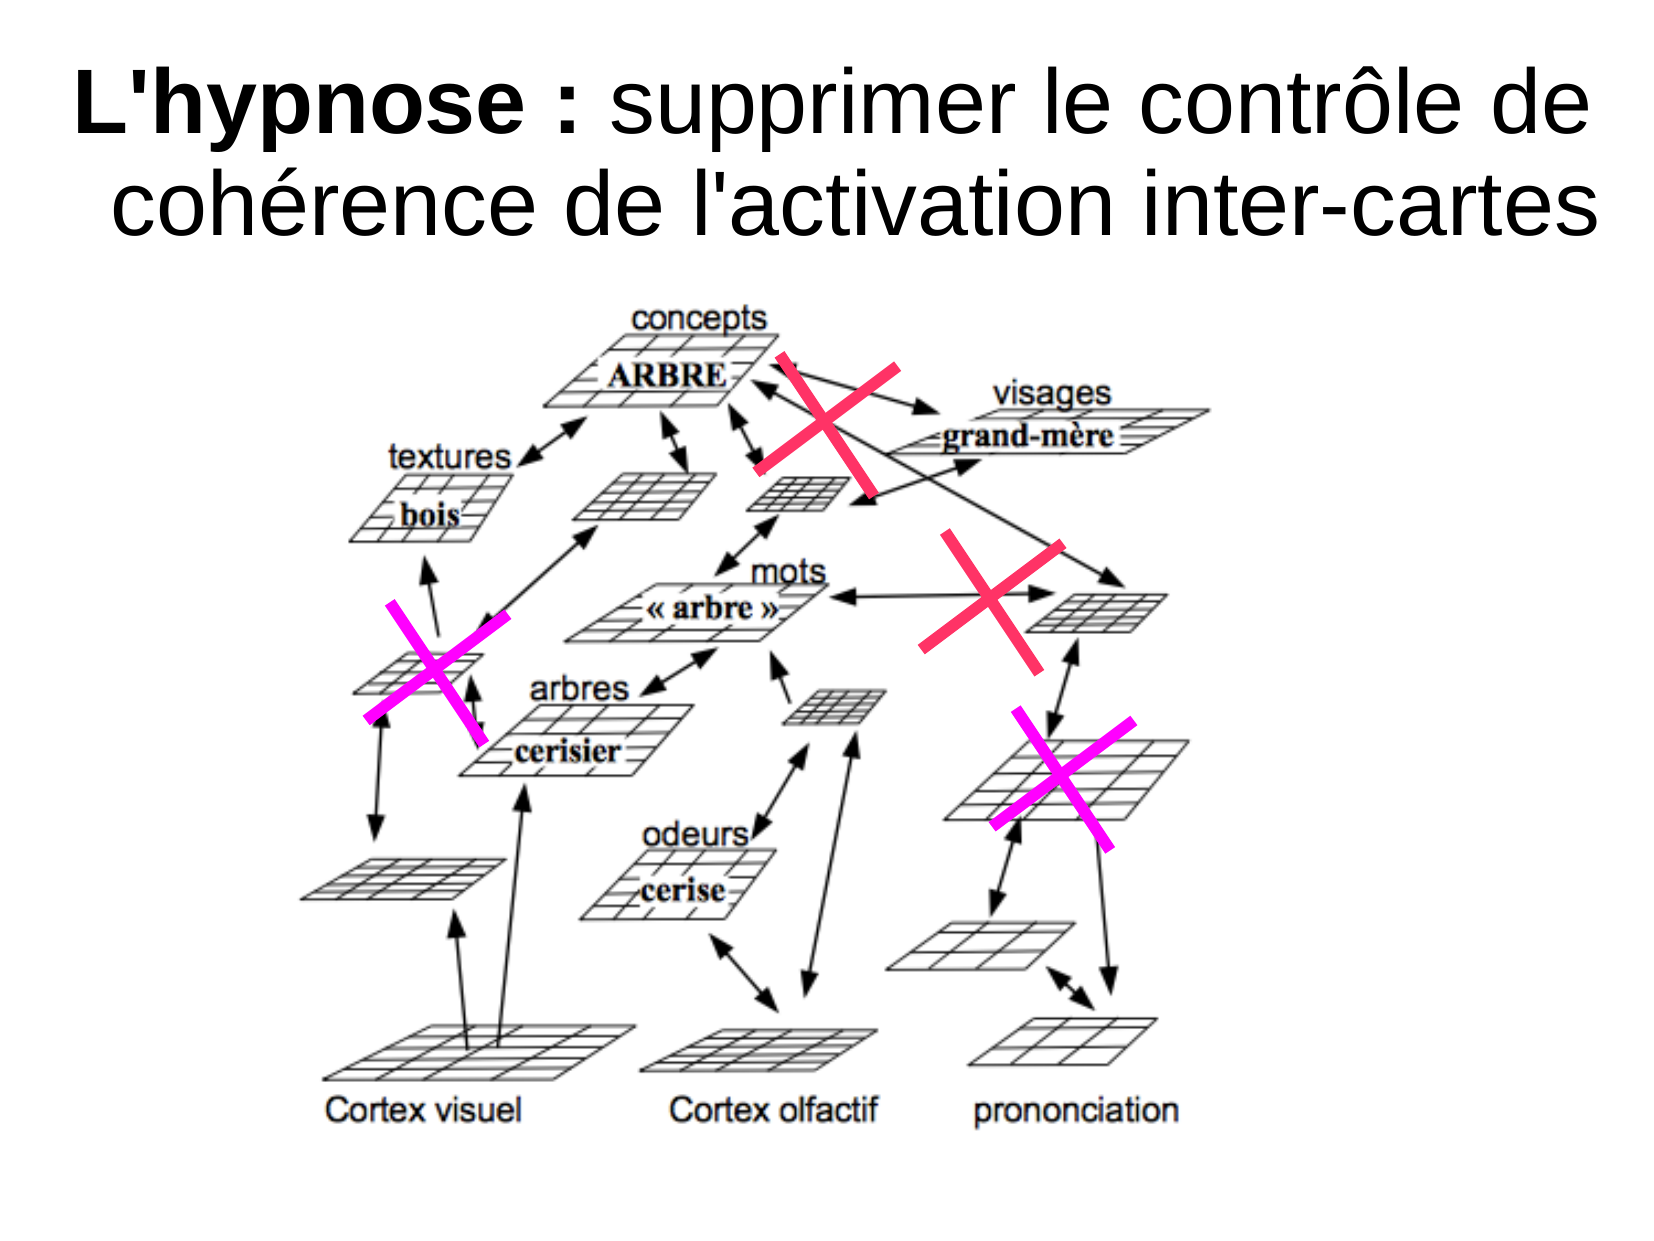

# L'hypnose : supprimer le contrôle de cohérence de l'activation inter-cartes